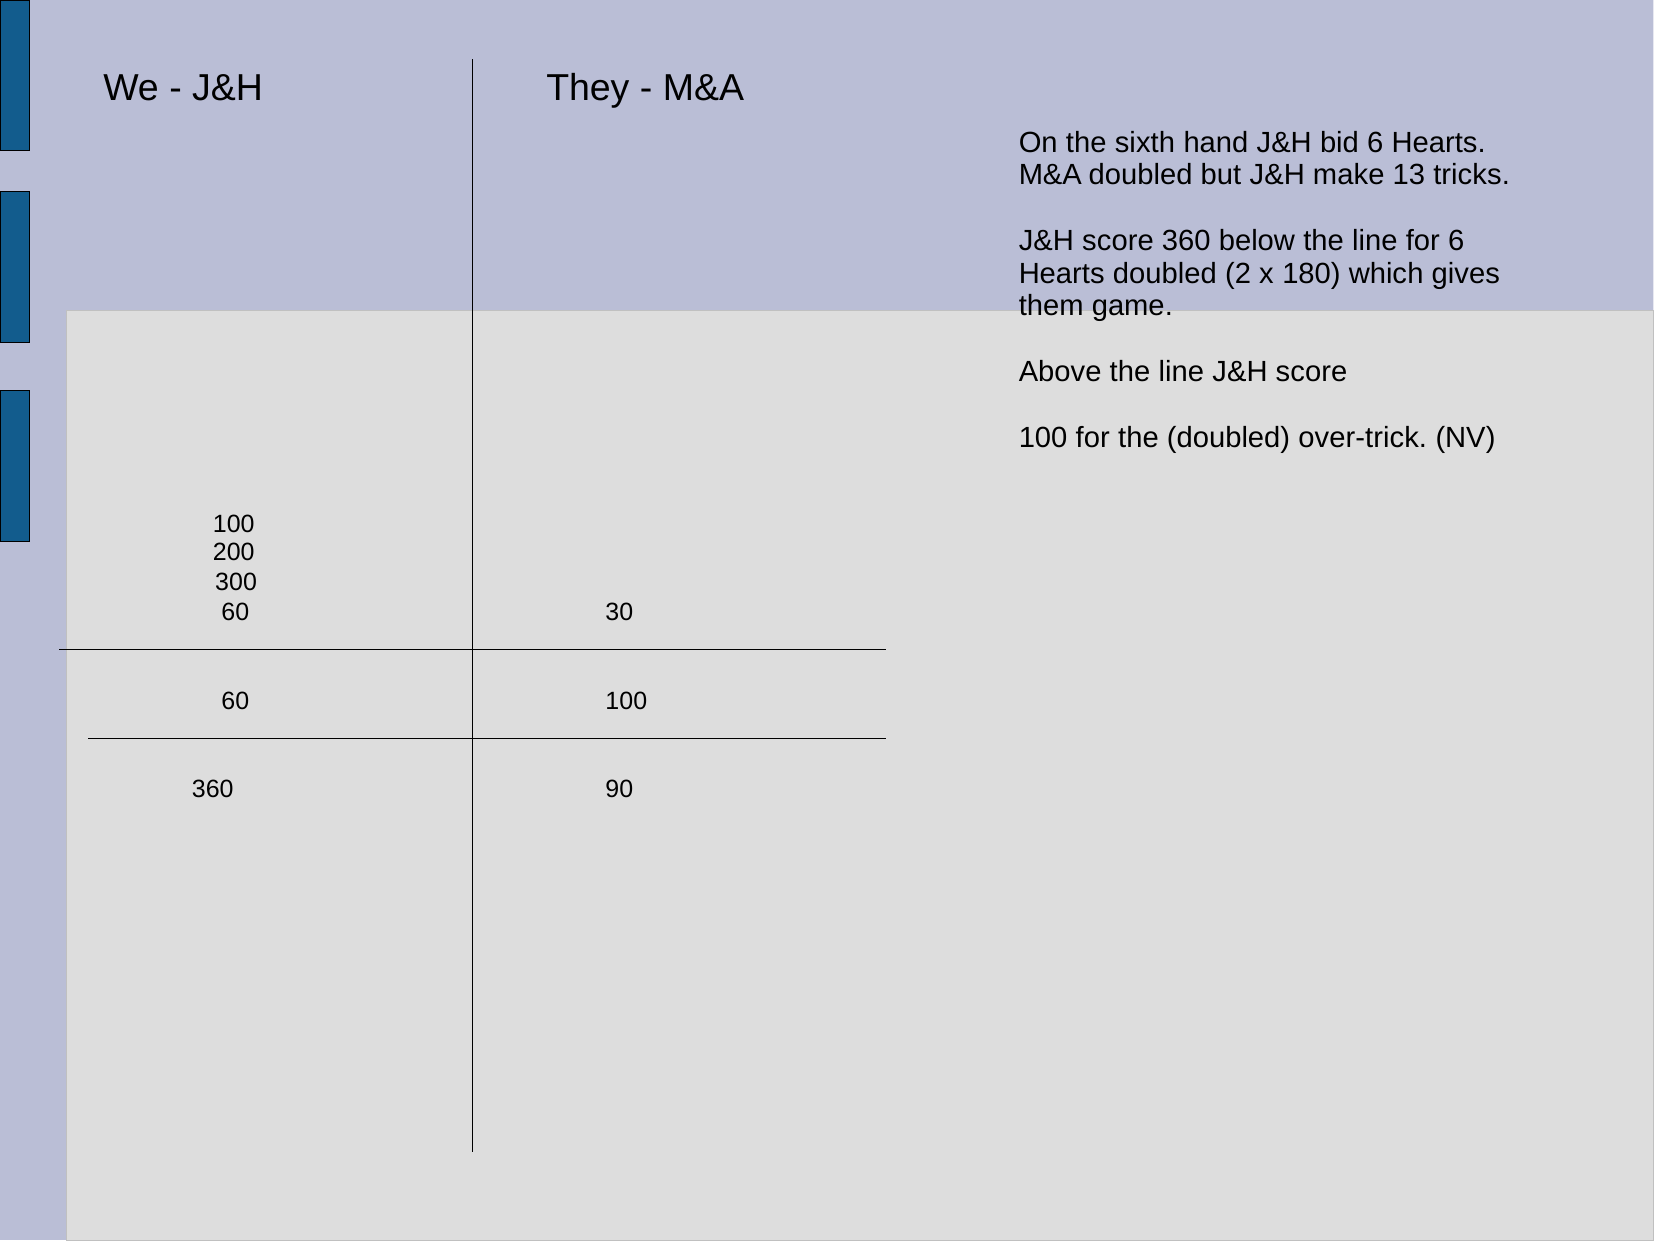

We - J&H
They - M&A
On the sixth hand J&H bid 6 Hearts. M&A doubled but J&H make 13 tricks.
J&H score 360 below the line for 6 Hearts doubled (2 x 180) which gives them game.
Above the line J&H score
100 for the (doubled) over-trick. (NV)
 100
 200
300
60
30
60
100
360
90